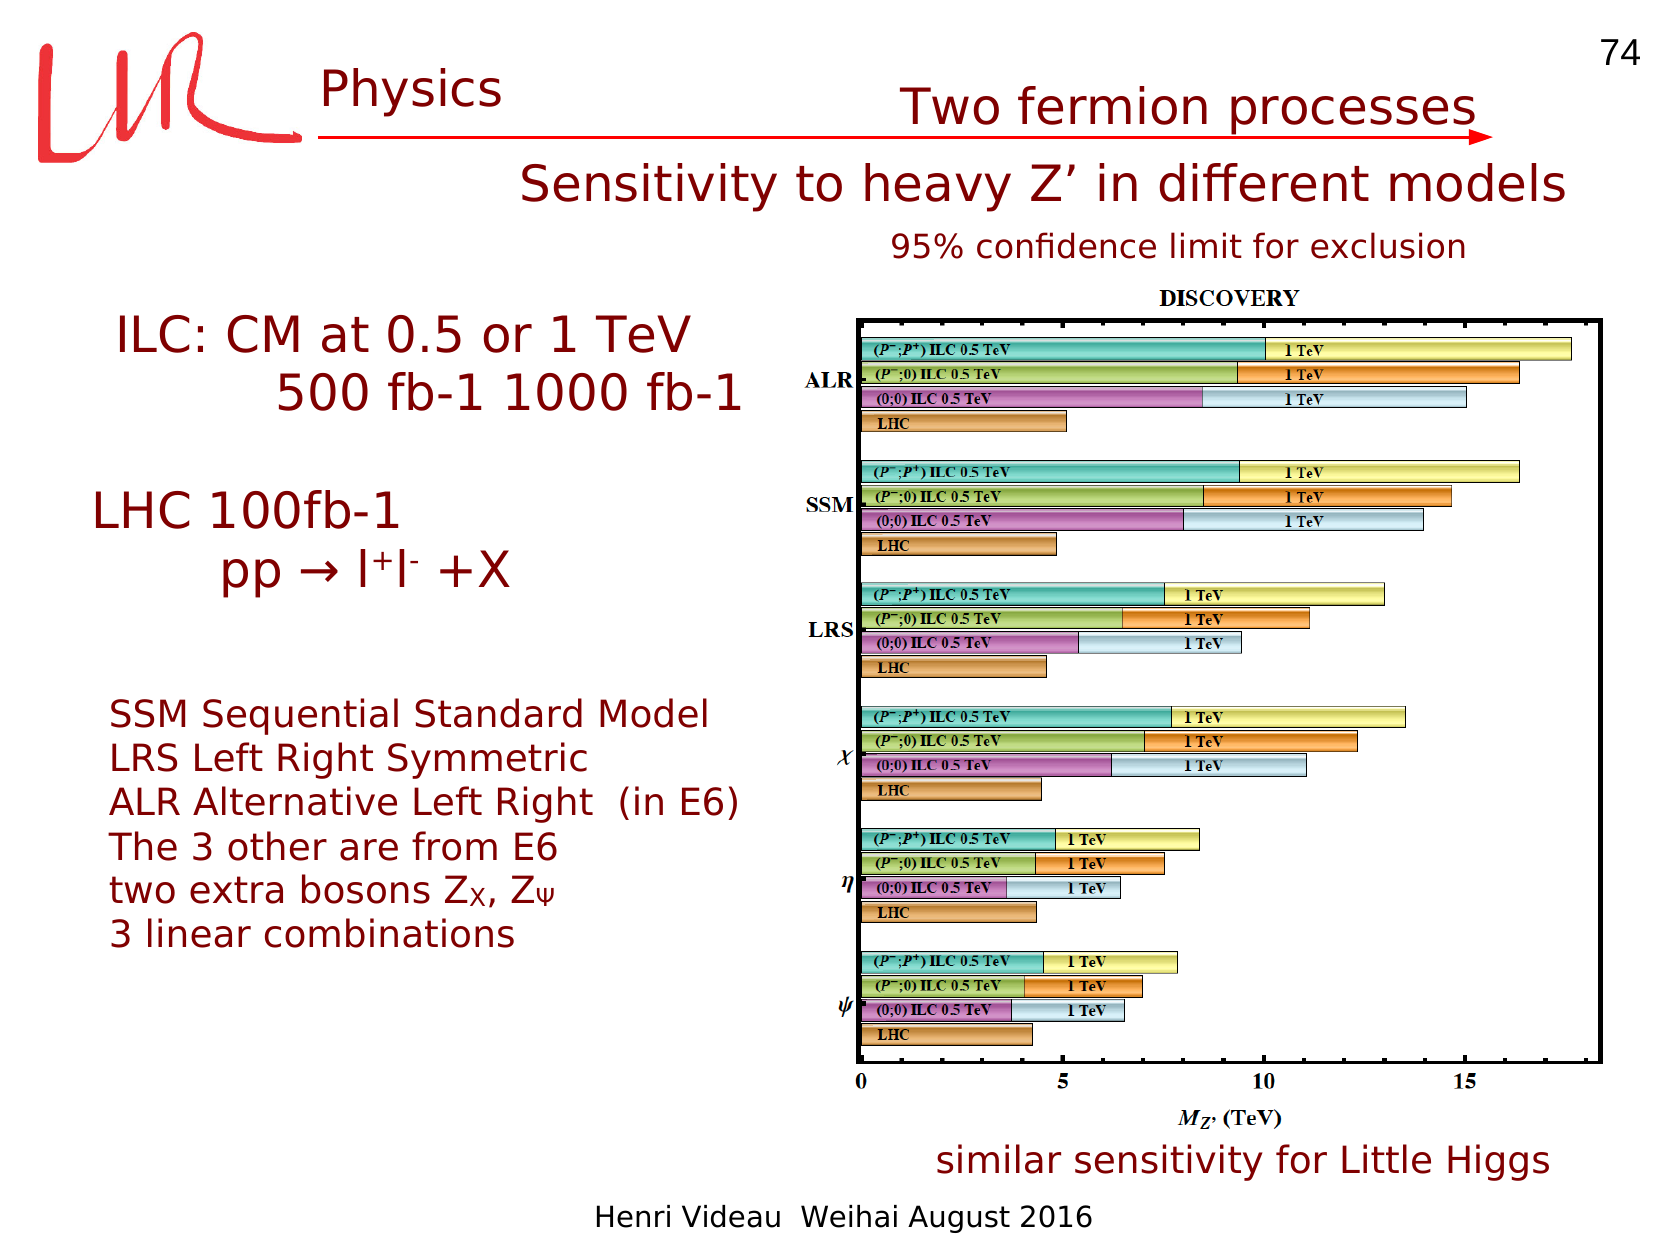

Two fermion processes
Sensitivity to heavy Z’ in different models
95% confidence limit for exclusion
ILC: CM at 0.5 or 1 TeV
 500 fb-1 1000 fb-1
LHC 100fb-1
 pp → l+l- +X
SSM Sequential Standard Model
LRS Left Right Symmetric
ALR Alternative Left Right (in E6)
The 3 other are from E6
two extra bosons ZΧ, ZΨ
3 linear combinations
similar sensitivity for Little Higgs